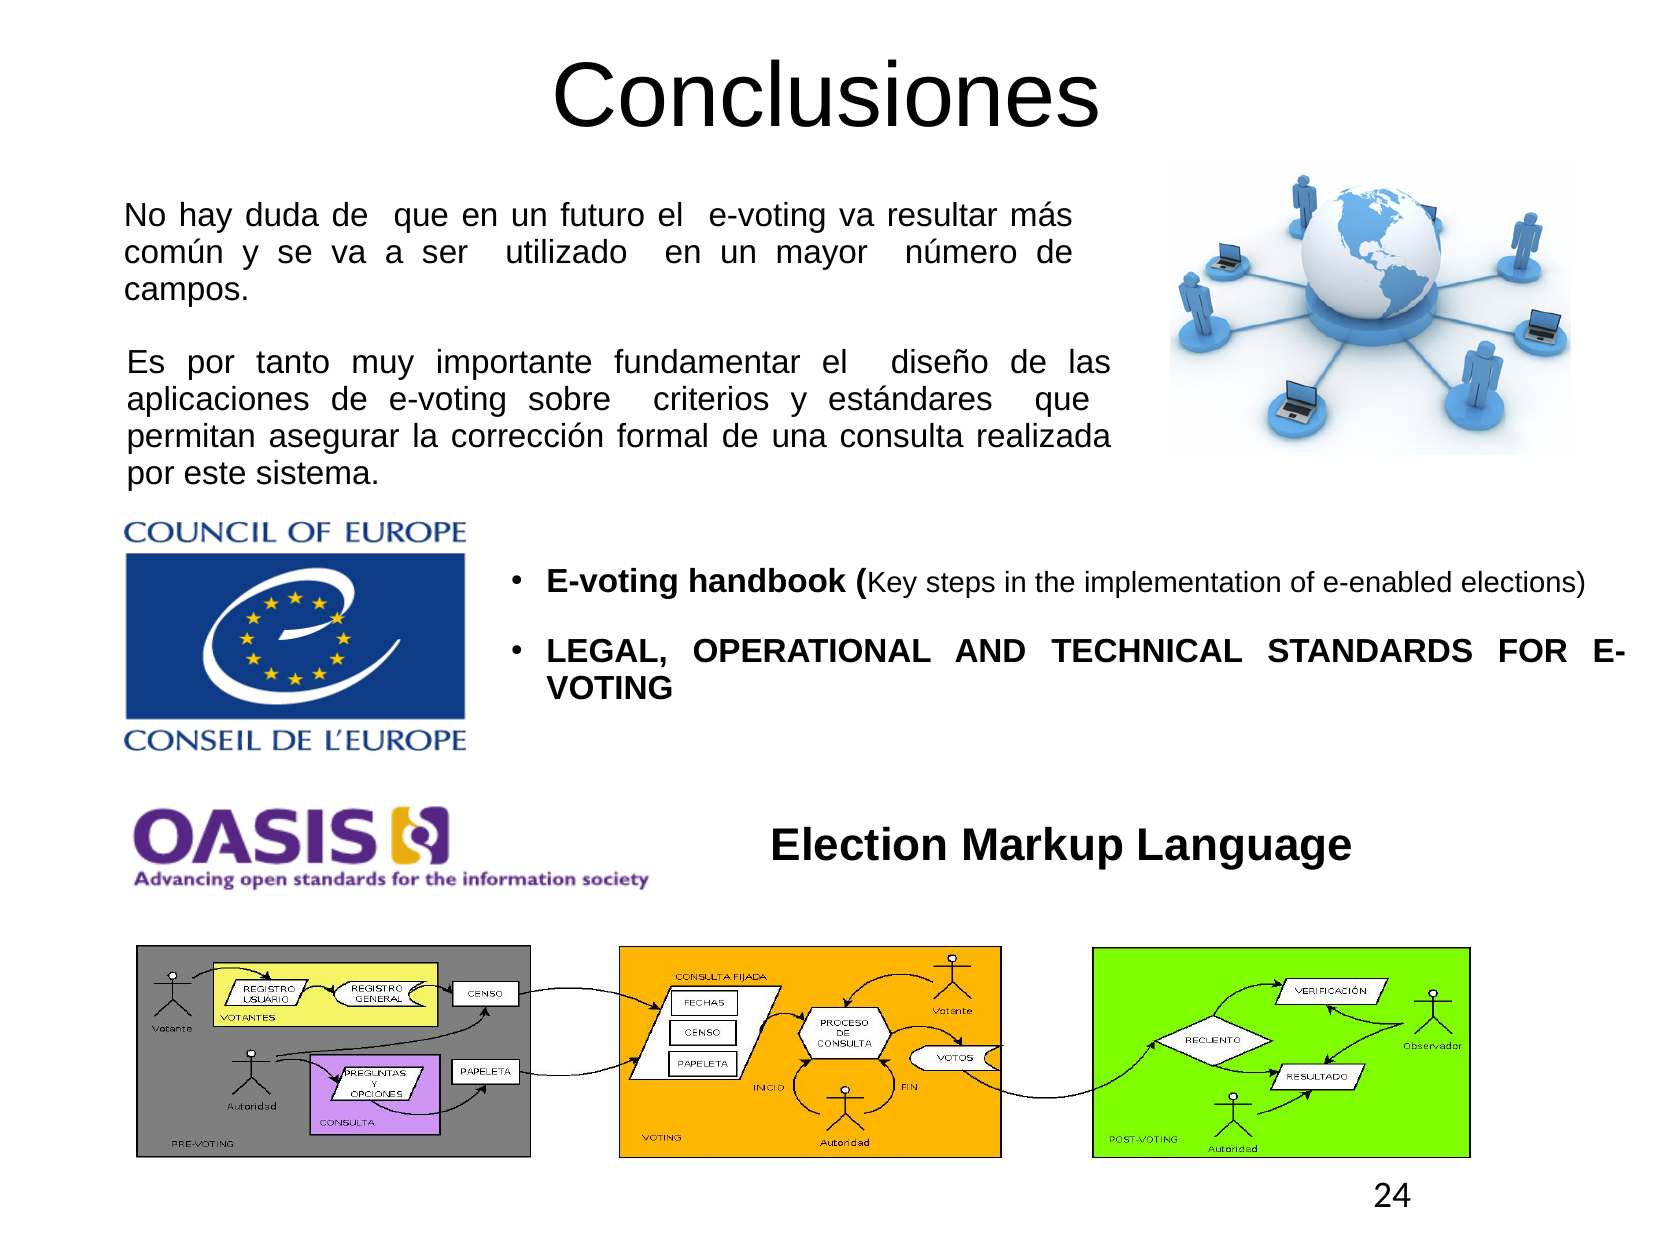

# Conclusiones
No hay duda de que en un futuro el e-voting va resultar más común y se va a ser utilizado en un mayor número de campos.
Es por tanto muy importante fundamentar el diseño de las aplicaciones de e-voting sobre criterios y estándares que permitan asegurar la corrección formal de una consulta realizada por este sistema.
E-voting handbook (Key steps in the implementation of e-enabled elections)
LEGAL, OPERATIONAL AND TECHNICAL STANDARDS FOR E-VOTING
Election Markup Language